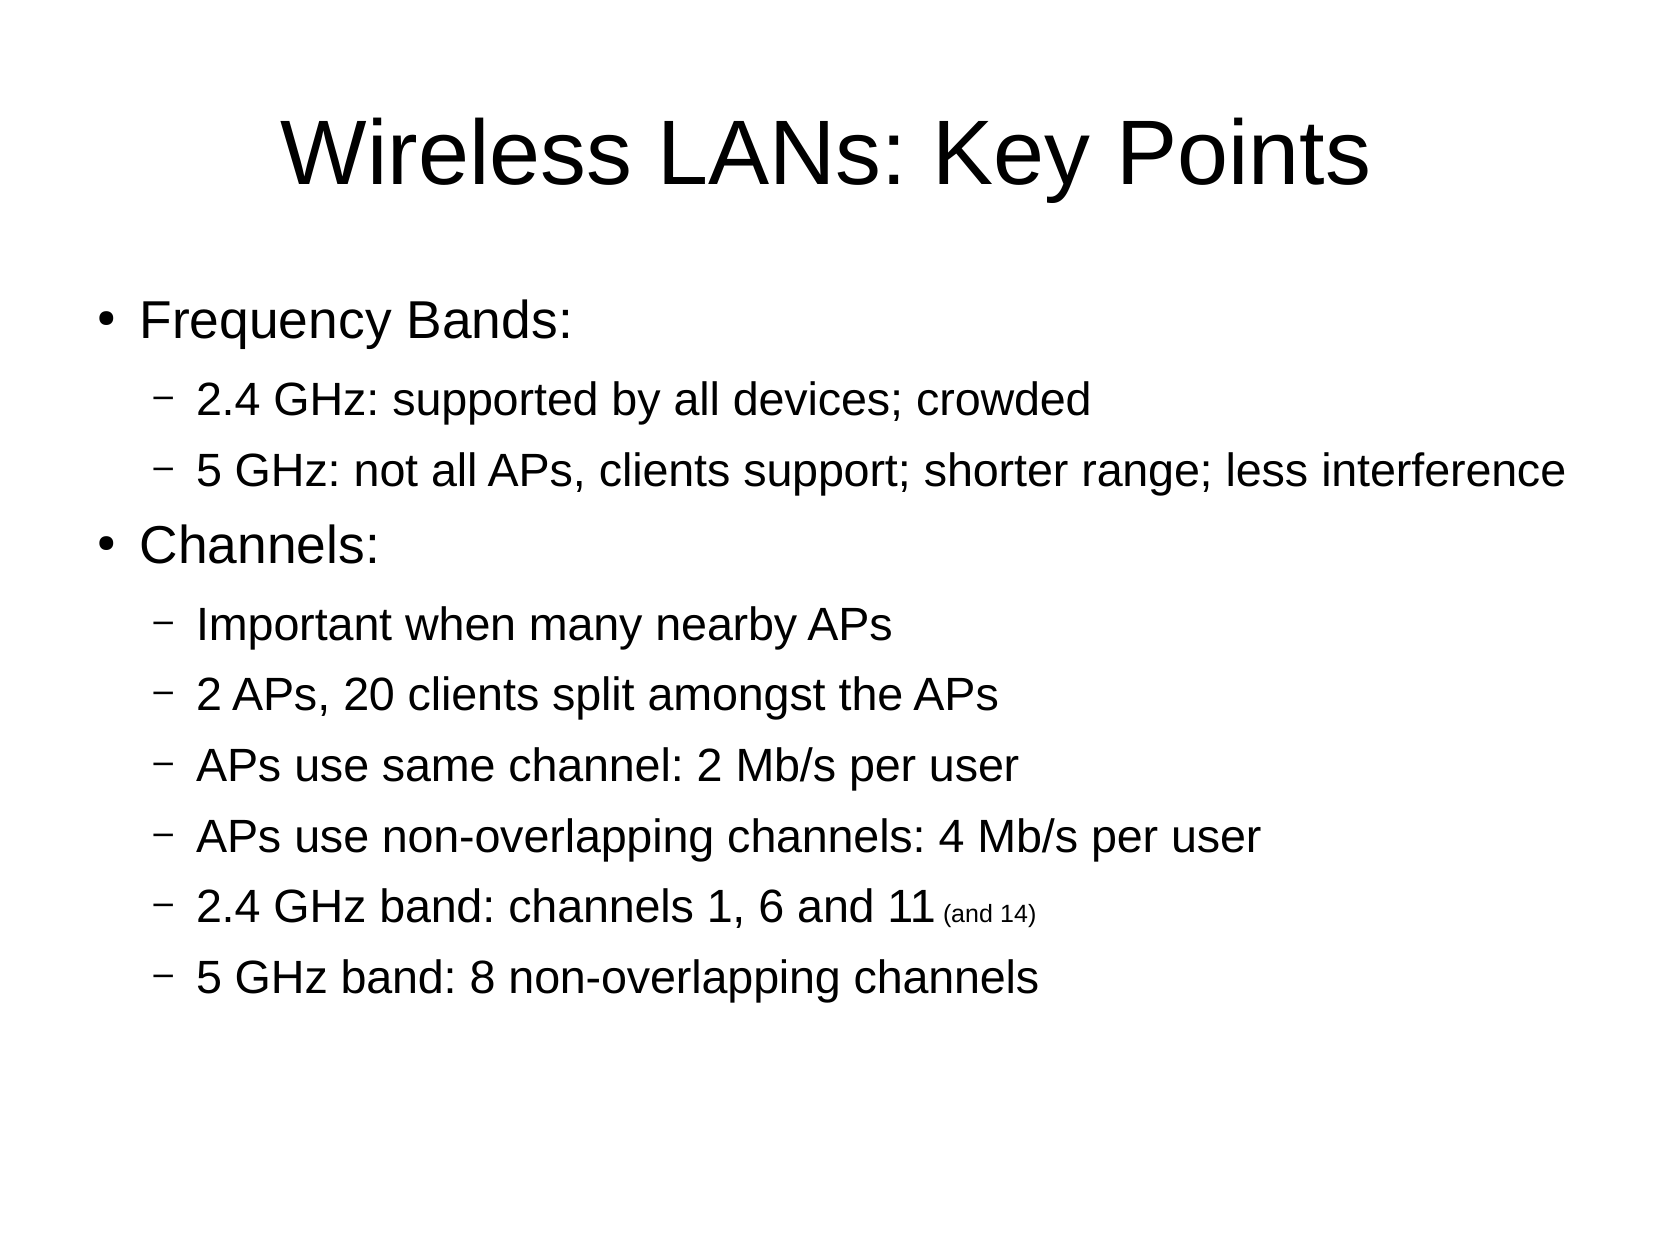

# Wireless LANs: Key Points
Frequency Bands:
2.4 GHz: supported by all devices; crowded
5 GHz: not all APs, clients support; shorter range; less interference
Channels:
Important when many nearby APs
2 APs, 20 clients split amongst the APs
APs use same channel: 2 Mb/s per user
APs use non-overlapping channels: 4 Mb/s per user
2.4 GHz band: channels 1, 6 and 11 (and 14)
5 GHz band: 8 non-overlapping channels